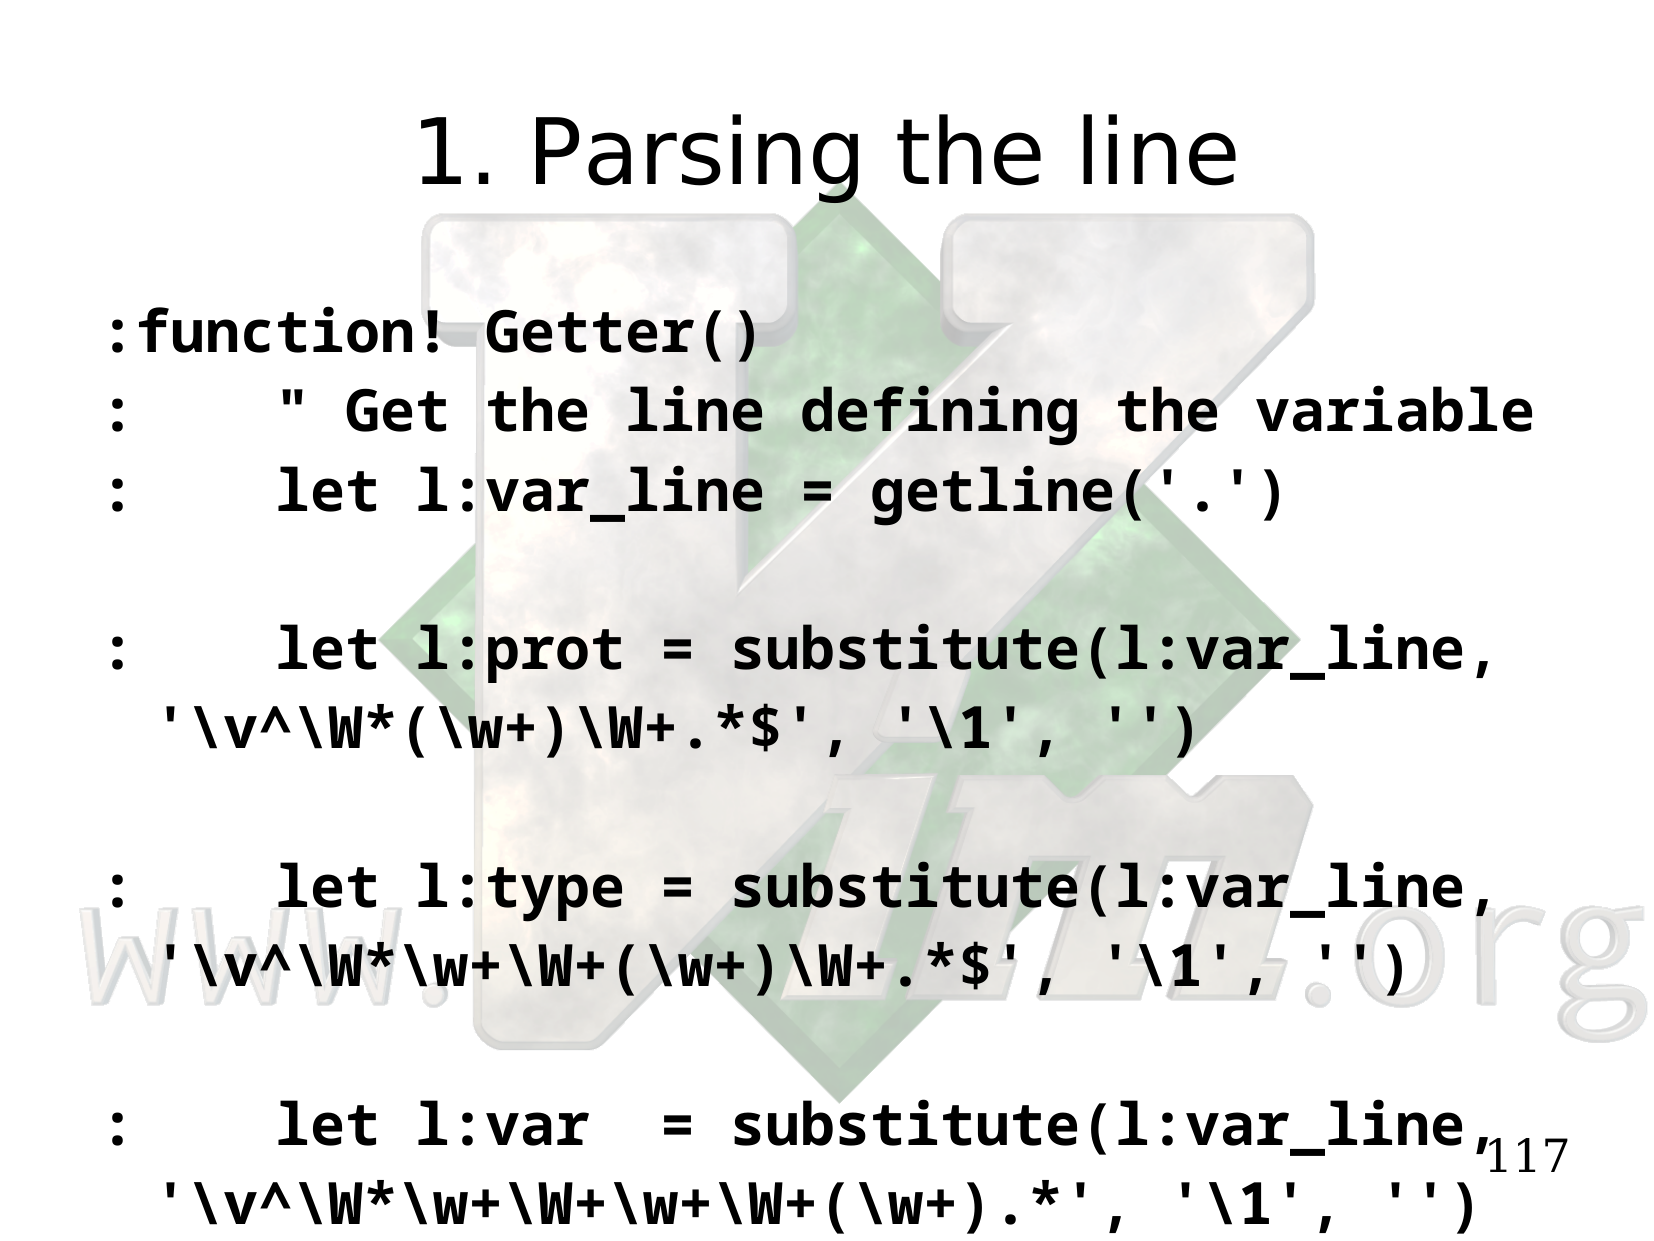

# 1. Parsing the line
:function! Getter()
: " Get the line defining the variable
: let l:var_line = getline('.')
: let l:prot = substitute(l:var_line, '\v^\W*(\w+)\W+.*$', '\1', '')
: let l:type = substitute(l:var_line, '\v^\W*\w+\W+(\w+)\W+.*$', '\1', '')
: let l:var = substitute(l:var_line, '\v^\W*\w+\W+\w+\W+(\w+).*', '\1', '')
117